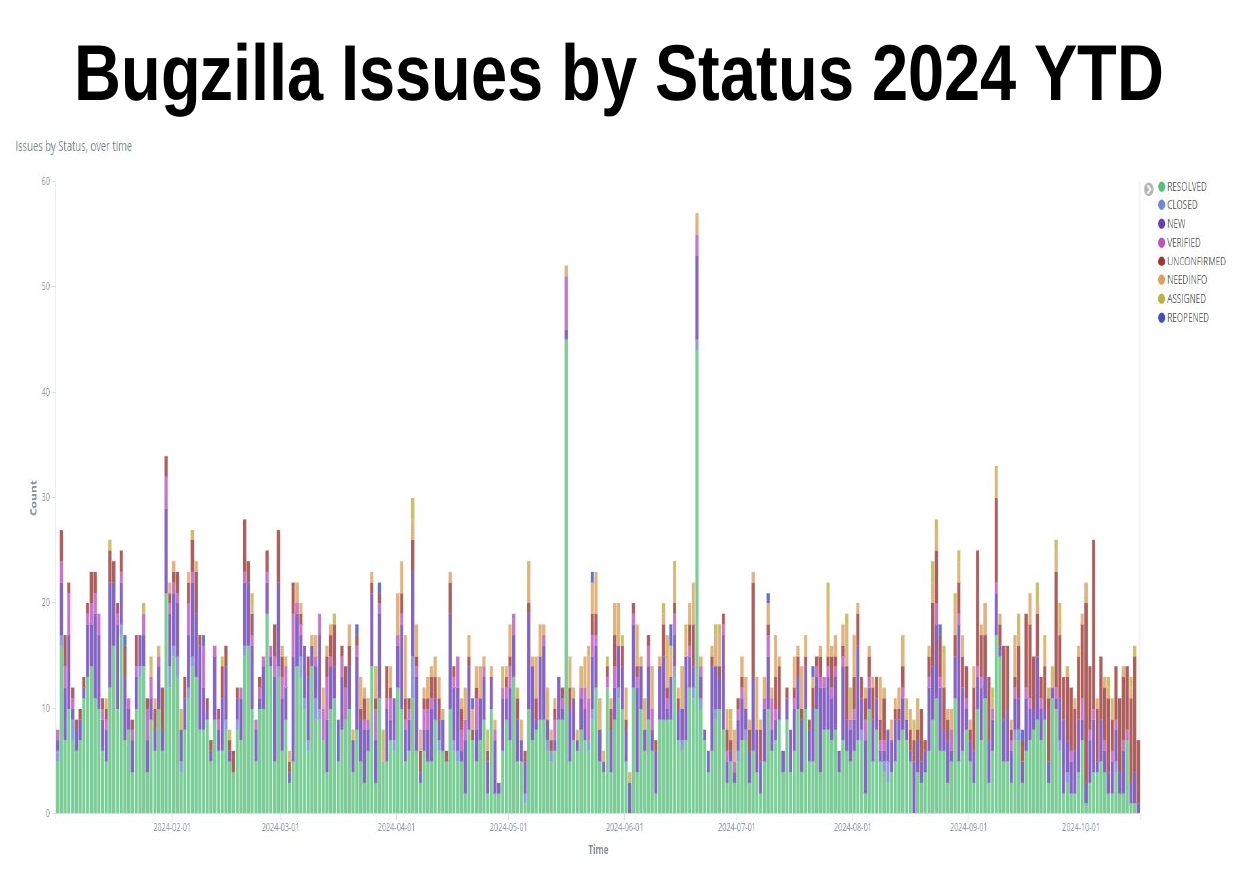

# Bugzilla Issues by Status 2024 YTD
Source: TDF Dashboard